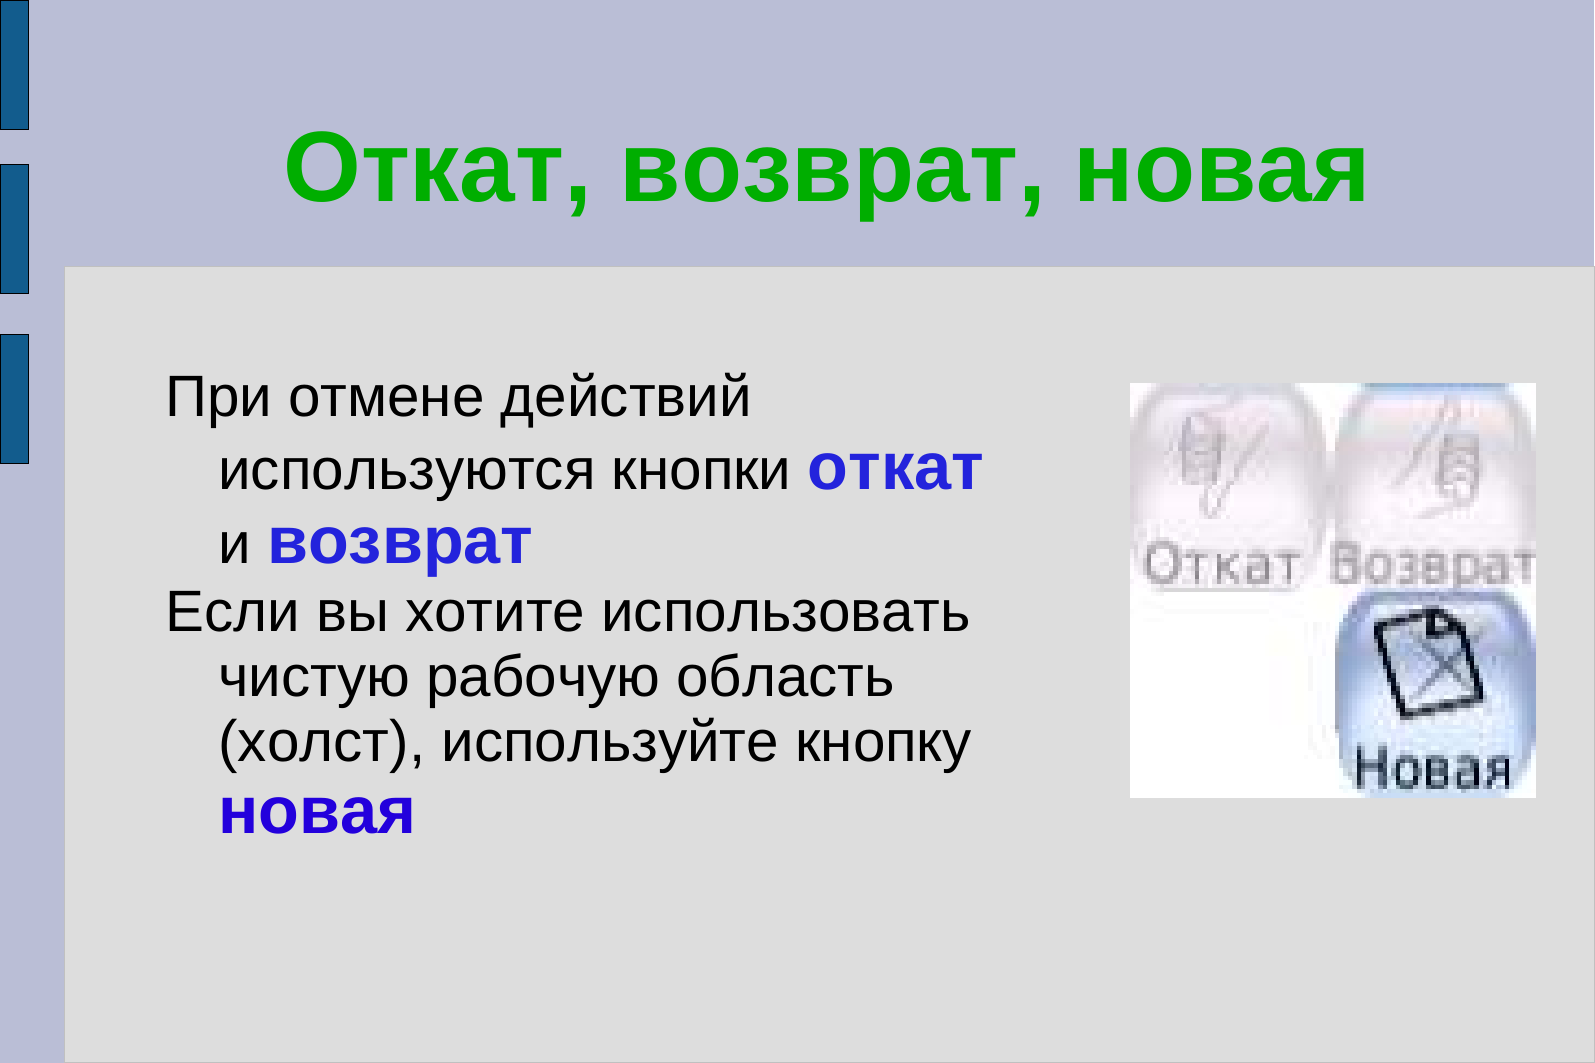

# Откат, возврат, новая
При отмене действий используются кнопки откат и возврат
Если вы хотите использовать чистую рабочую область (холст), используйте кнопку новая